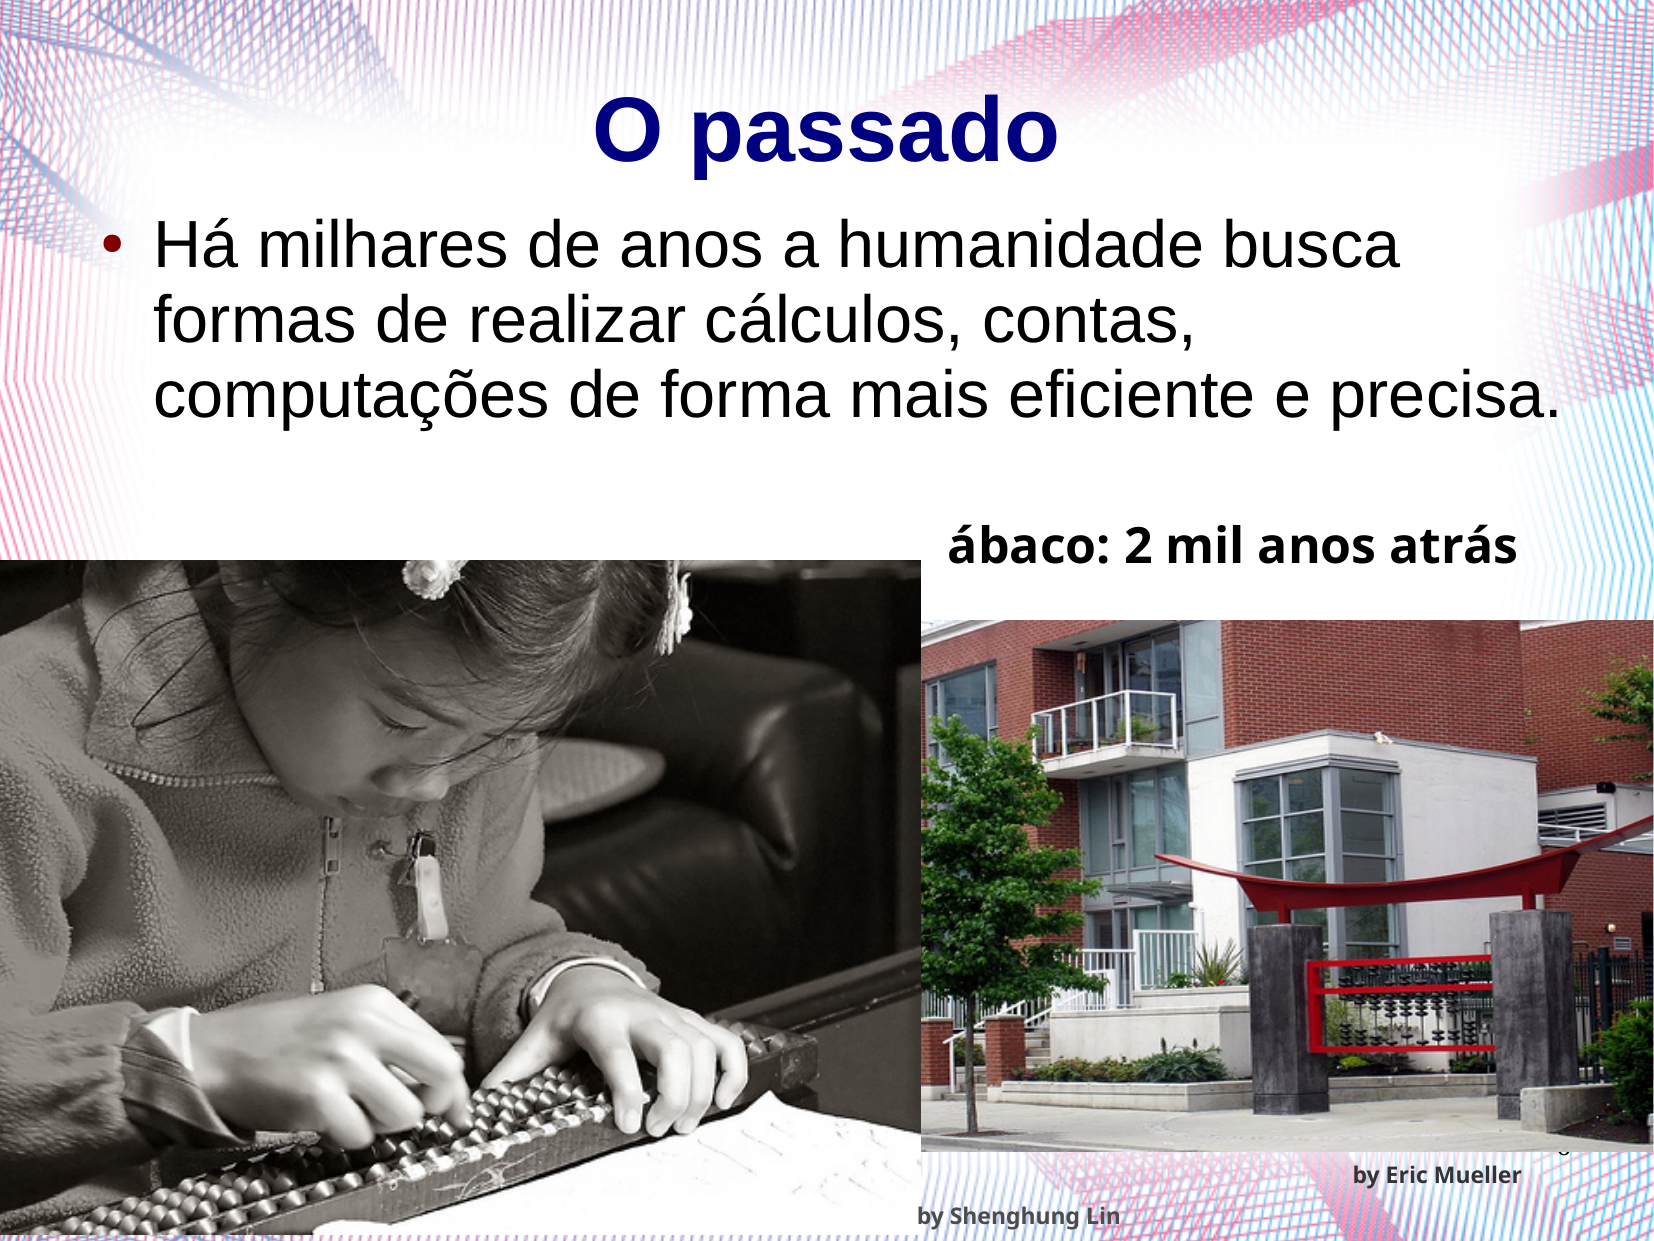

# O passado
Há milhares de anos a humanidade busca formas de realizar cálculos, contas, computações de forma mais eficiente e precisa.
ábaco: 2 mil anos atrás
6
by Eric Mueller
by Shenghung Lin